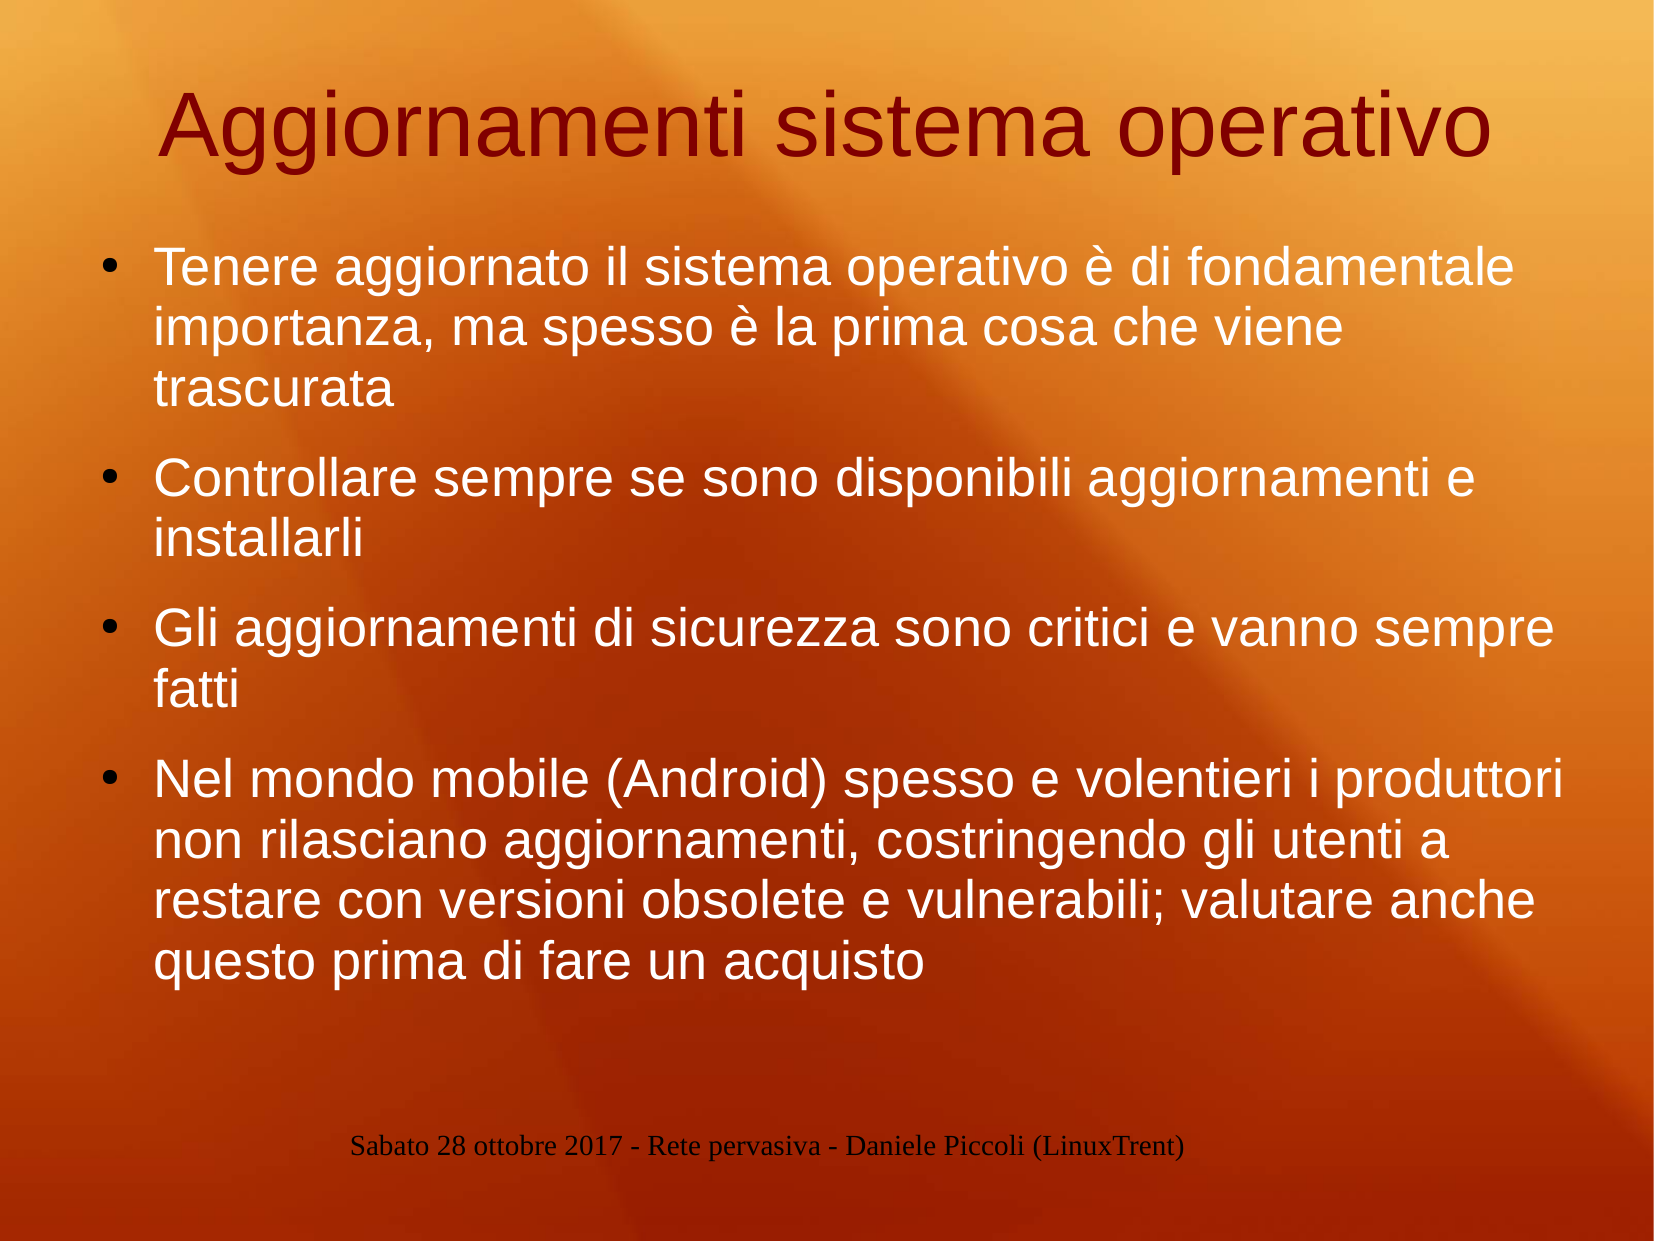

# Aggiornamenti sistema operativo
Tenere aggiornato il sistema operativo è di fondamentale importanza, ma spesso è la prima cosa che viene trascurata
Controllare sempre se sono disponibili aggiornamenti e installarli
Gli aggiornamenti di sicurezza sono critici e vanno sempre fatti
Nel mondo mobile (Android) spesso e volentieri i produttori non rilasciano aggiornamenti, costringendo gli utenti a restare con versioni obsolete e vulnerabili; valutare anche questo prima di fare un acquisto
Sabato 28 ottobre 2017 - Rete pervasiva - Daniele Piccoli (LinuxTrent)